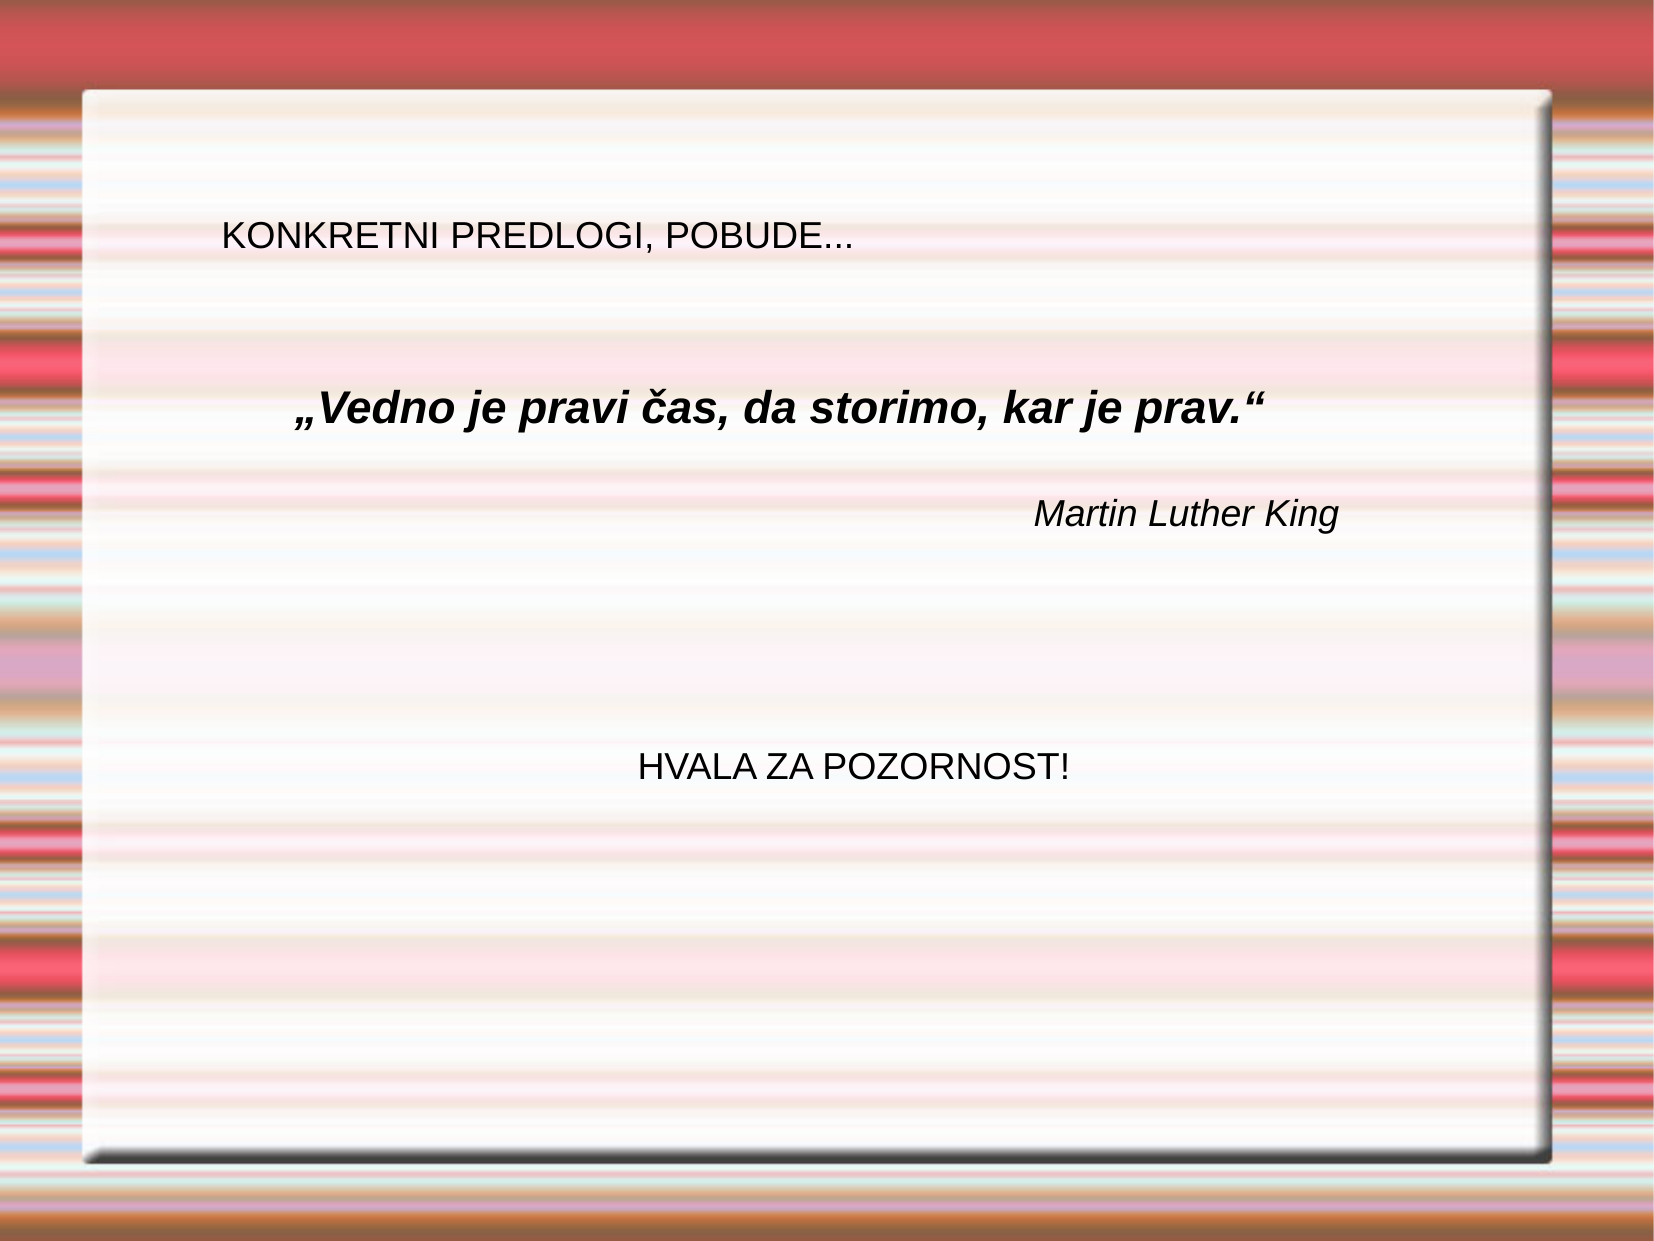

KONKRETNI PREDLOGI, POBUDE...
„Vedno je pravi čas, da storimo, kar je prav.“
											Martin Luther King
		HVALA ZA POZORNOST!